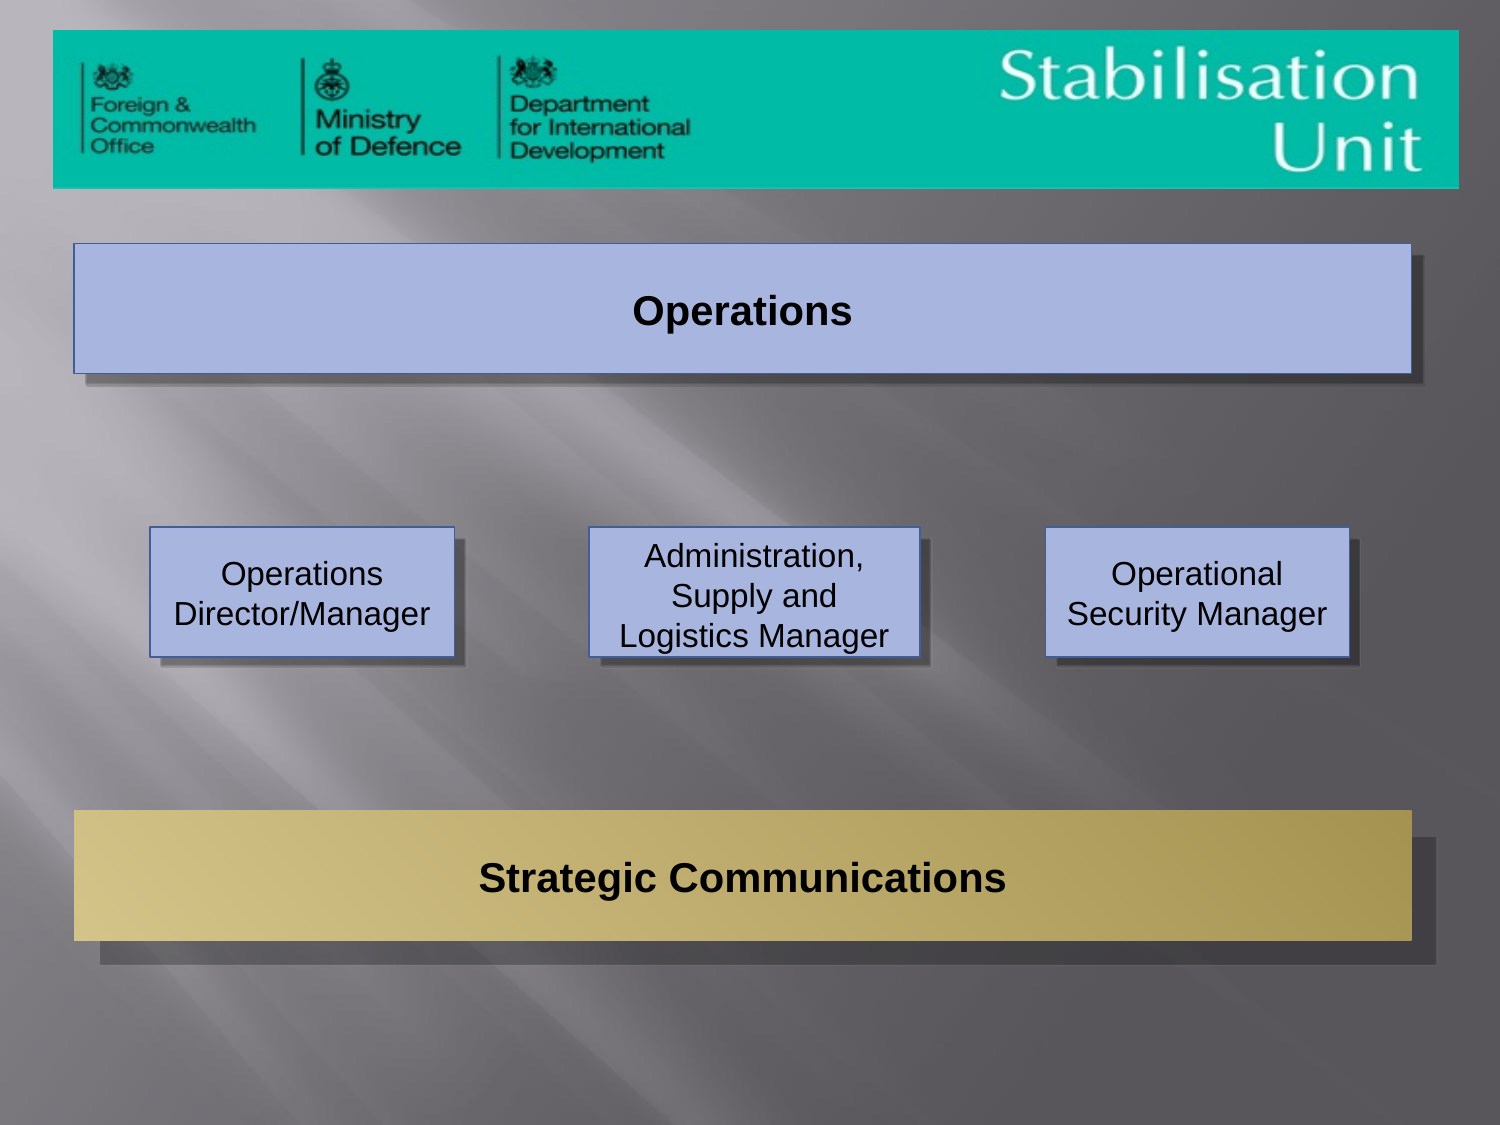

Operations
Operations Director/Manager
Administration, Supply and Logistics Manager
Operational Security Manager
Strategic Communications